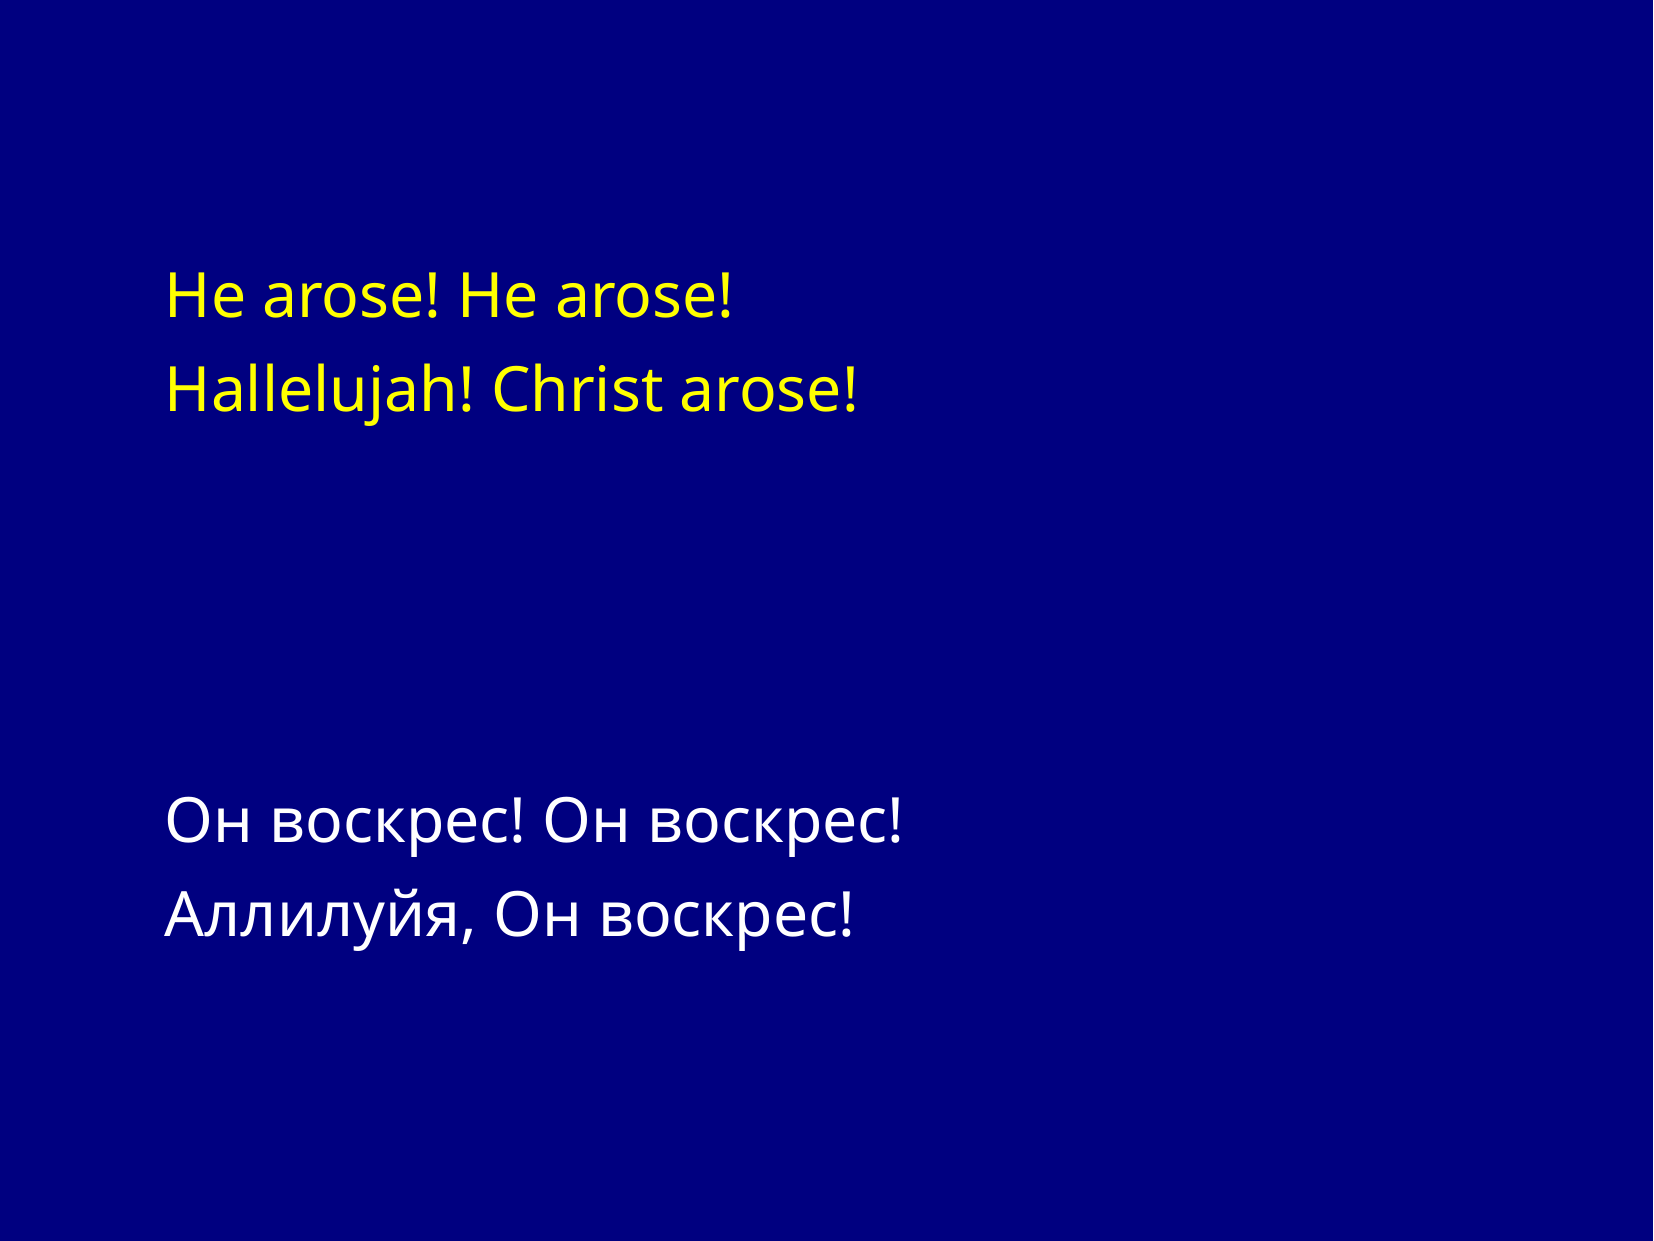

He arose! He arose!
	Hallelujah! Christ arose!
	Он воскрес! Он воскрес!
	Аллилуйя, Он воскрес!